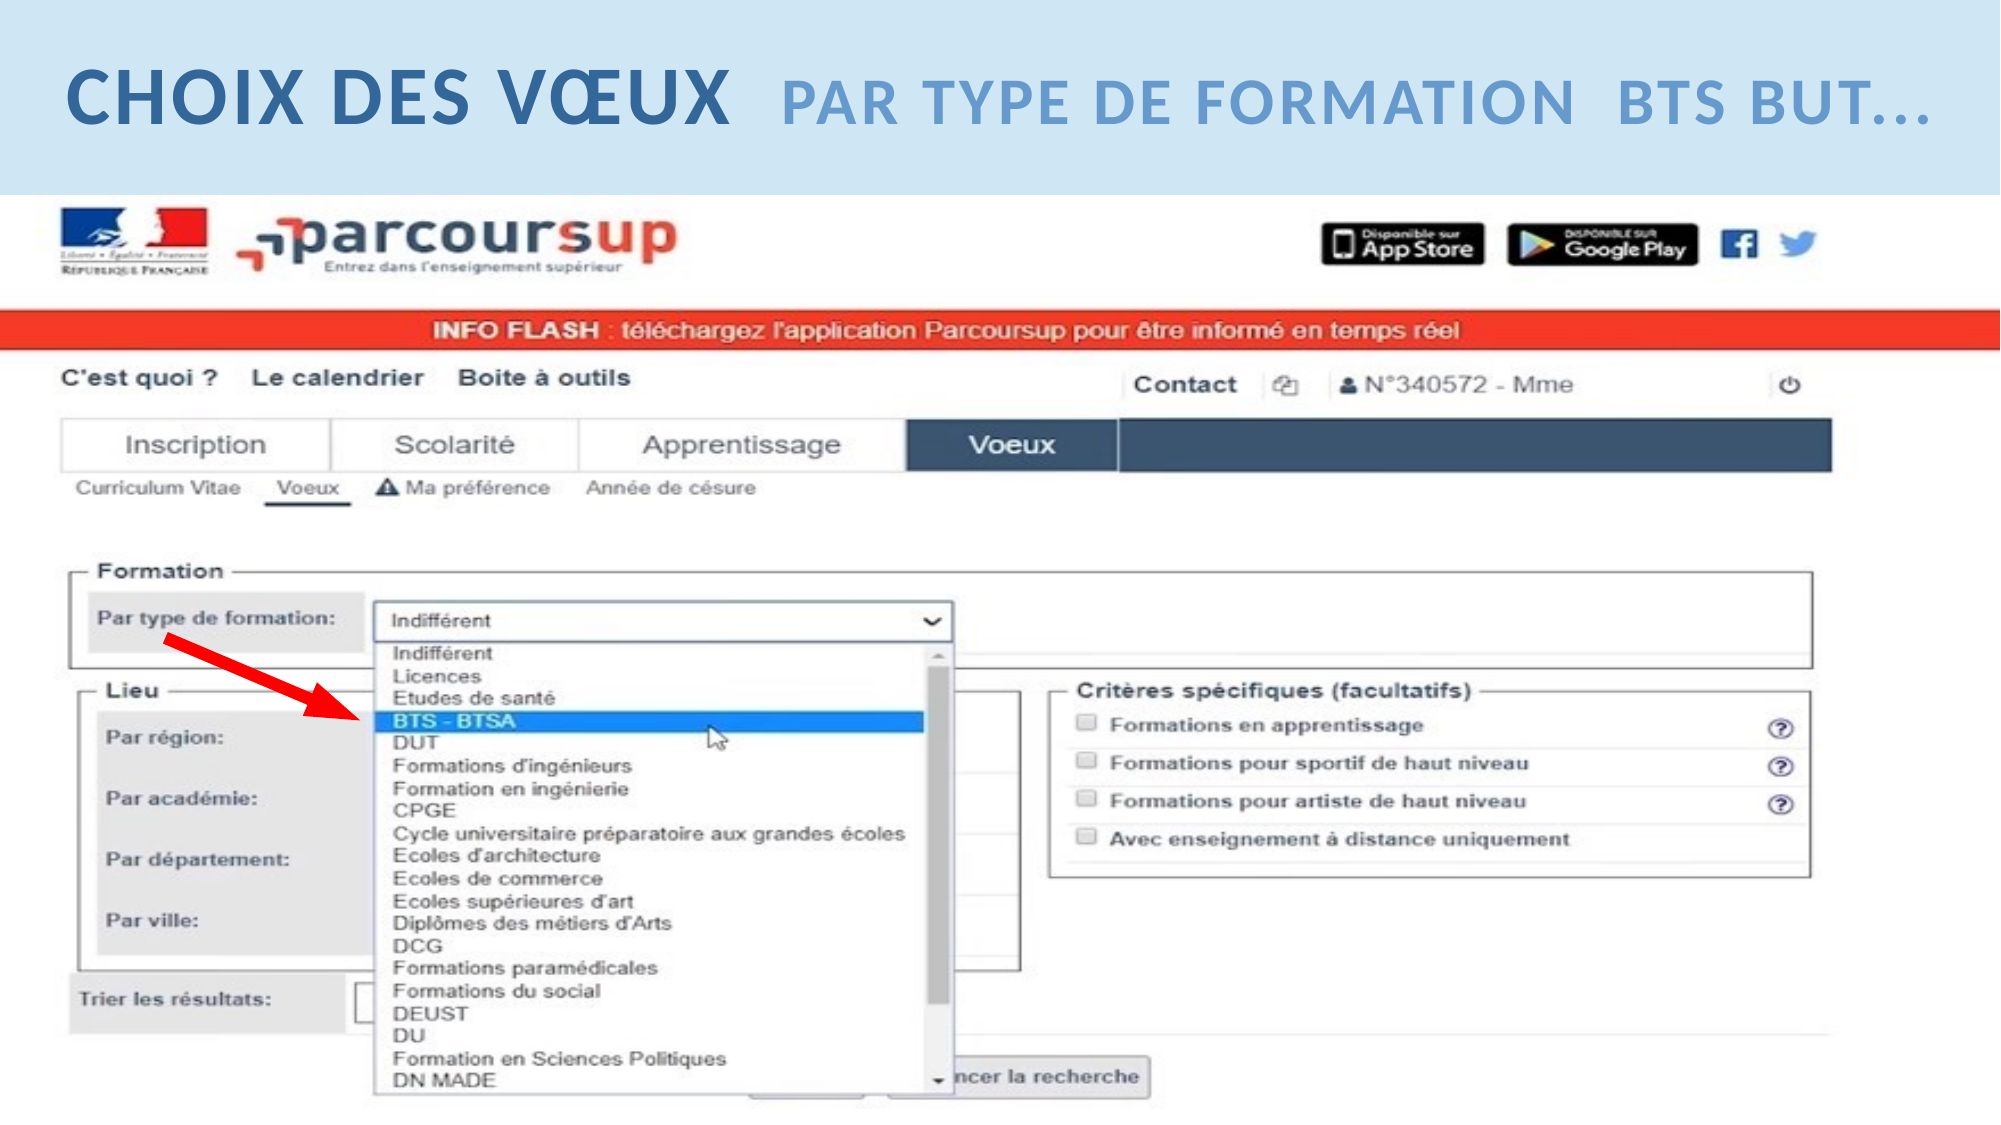

# CHOIX DES VŒUX PAR TYPE DE FORMATION BTS BUT...